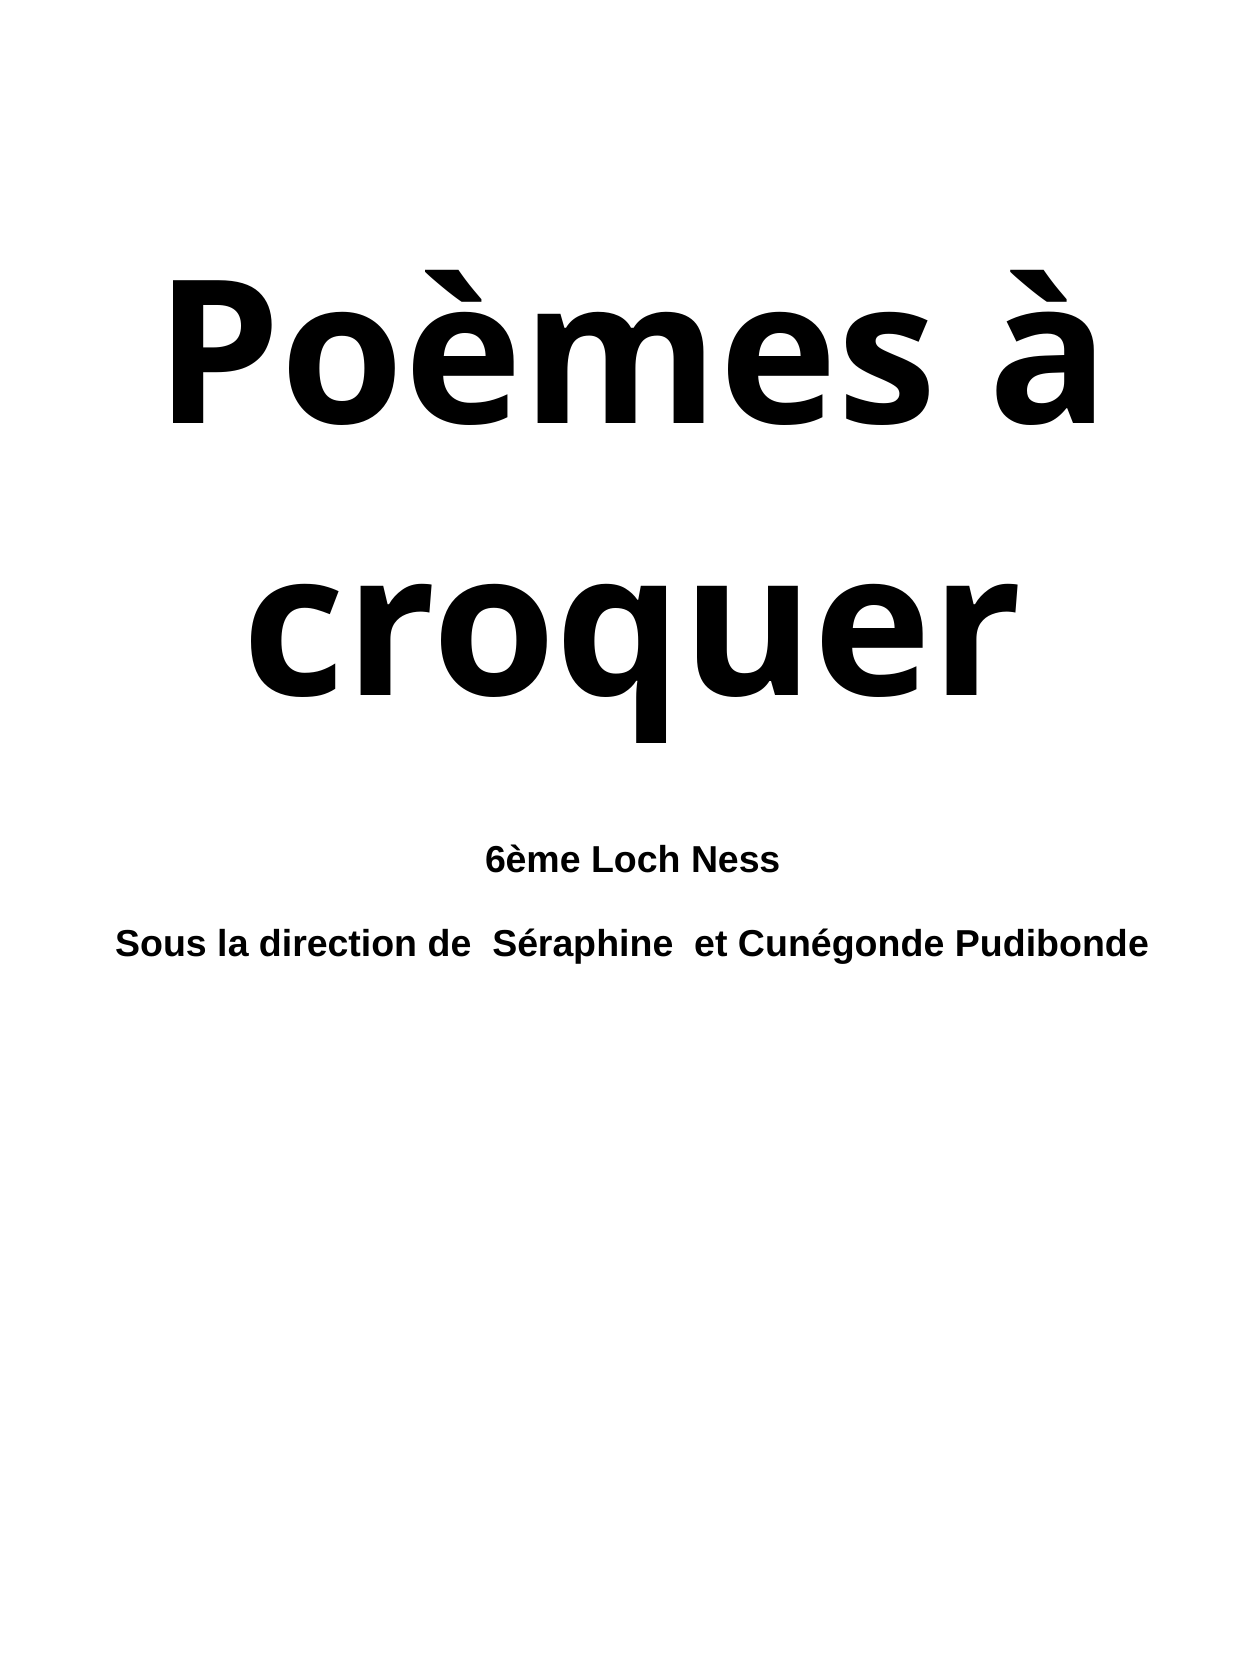

Poèmes à croquer
6ème Loch Ness
Sous la direction de Séraphine et Cunégonde Pudibonde
Editions Thérence Magnier
Collection des mille et un rêves